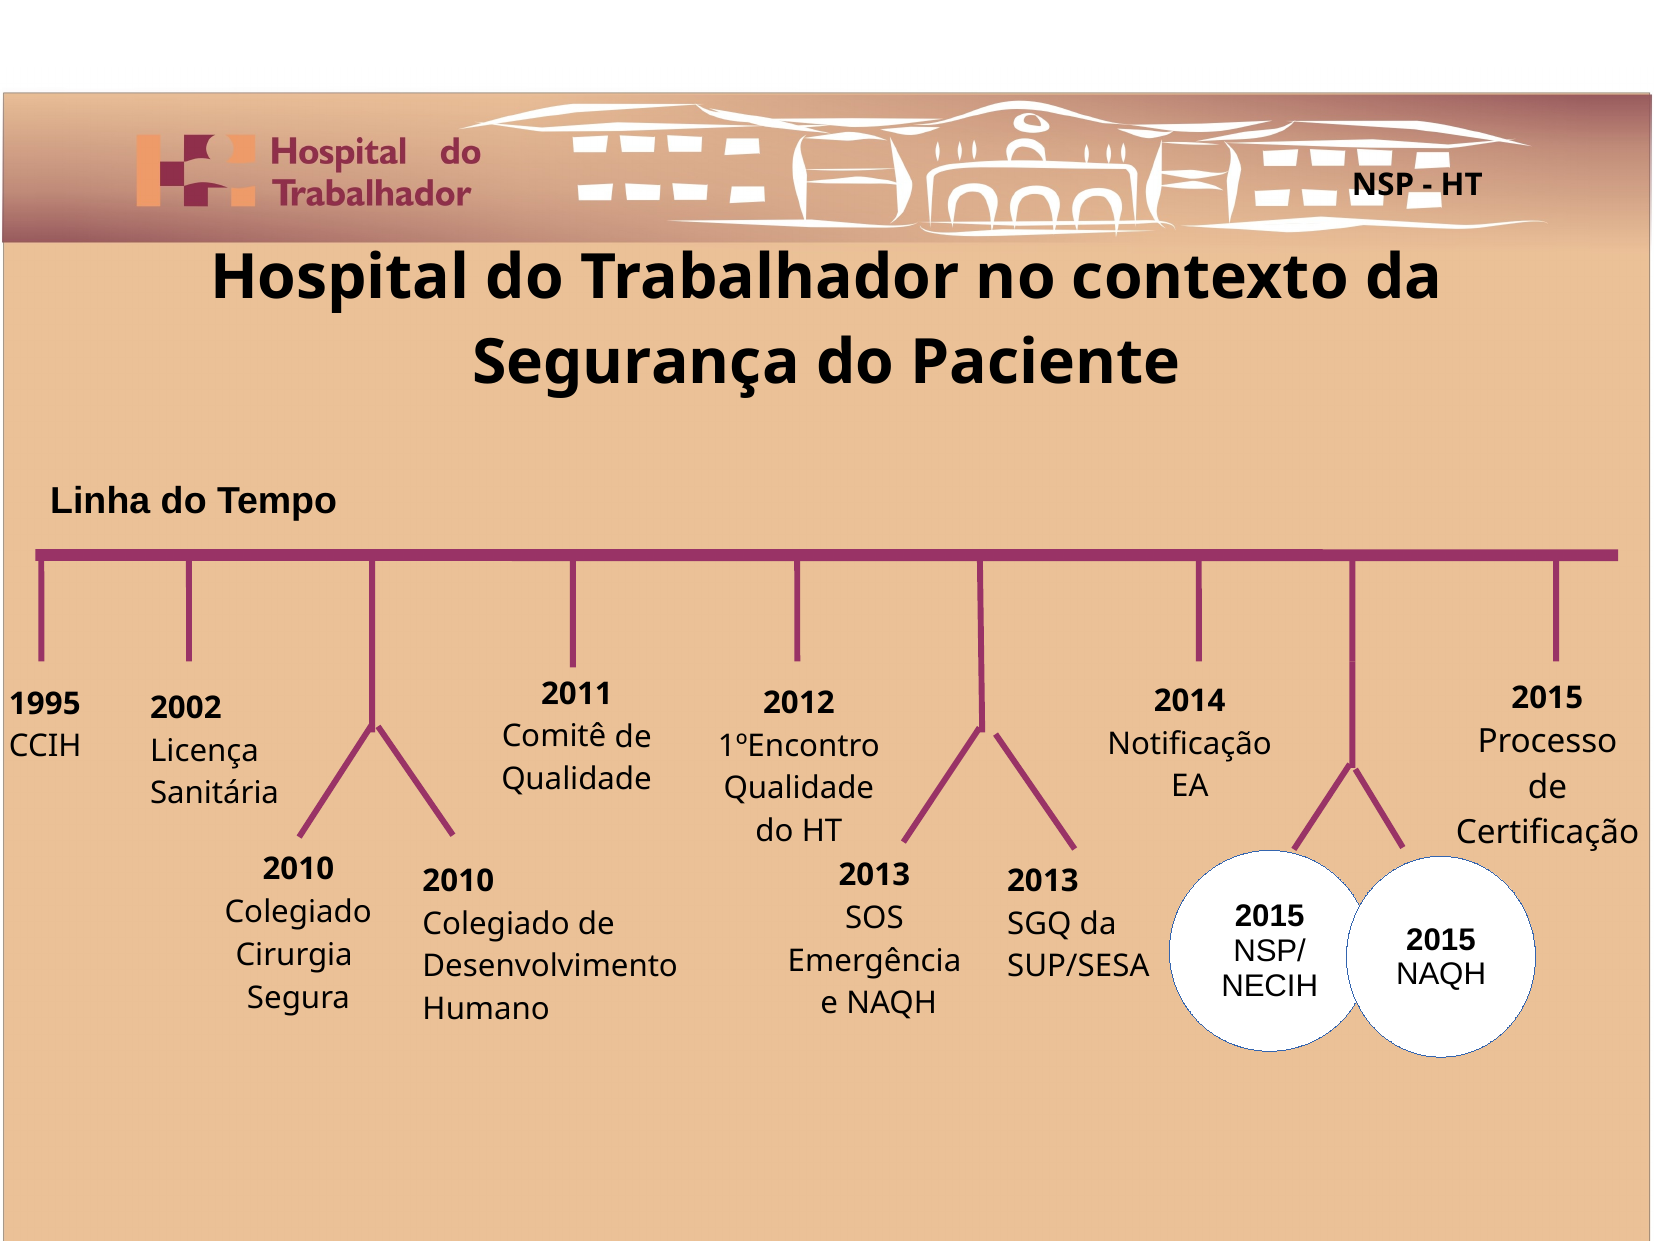

NSP - HT
Hospital do Trabalhador no contexto da
Segurança do Paciente
Linha do Tempo
2011
Comitê de
Qualidade
2015
Processo
de
Certificação
2014
Notificação
EA
2012
1ºEncontro
Qualidade
do HT
1995
CCIH
2002
Licença
Sanitária
2010
Colegiado
Cirurgia
Segura
2013
SOS
Emergência
 e NAQH
2015
NSP/
NECIH
2010
Colegiado de
Desenvolvimento
Humano
2013
SGQ da
SUP/SESA
2015
NAQH